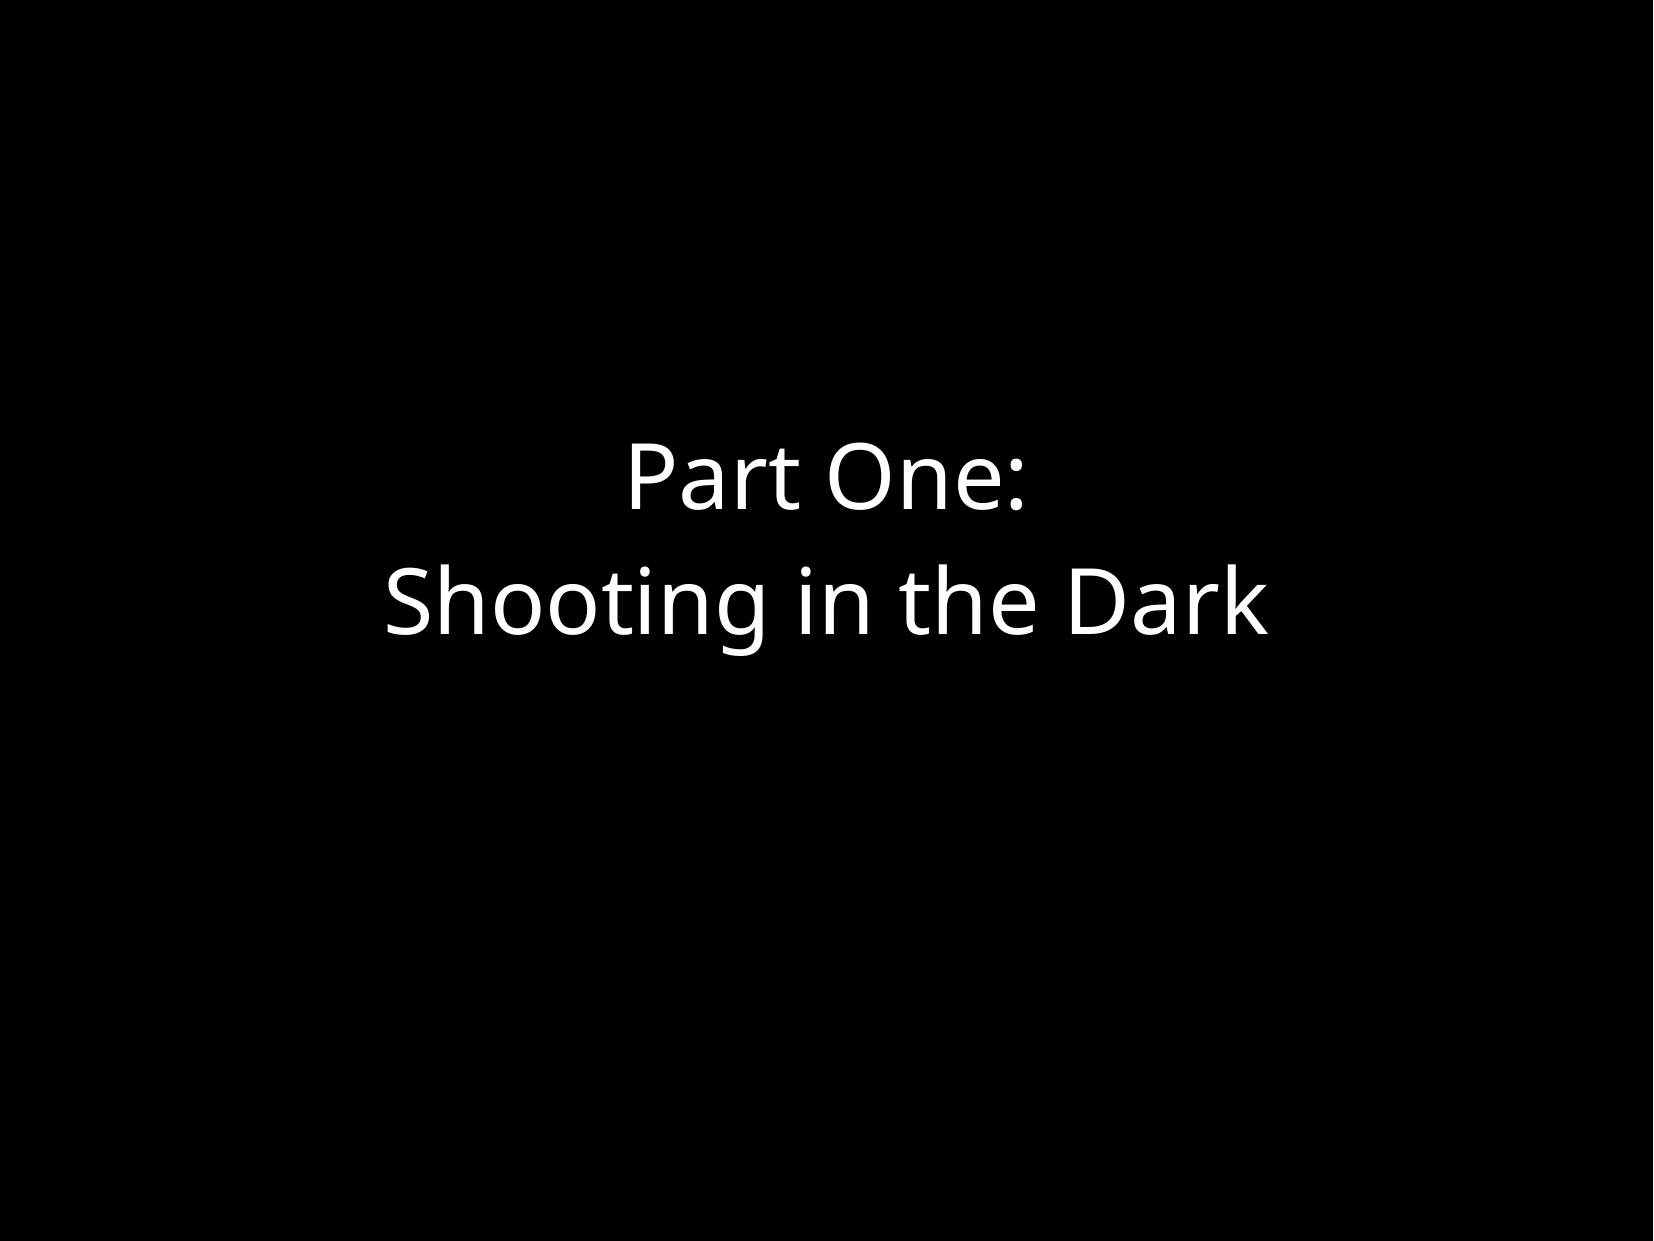

# Part One: Shooting in the Dark